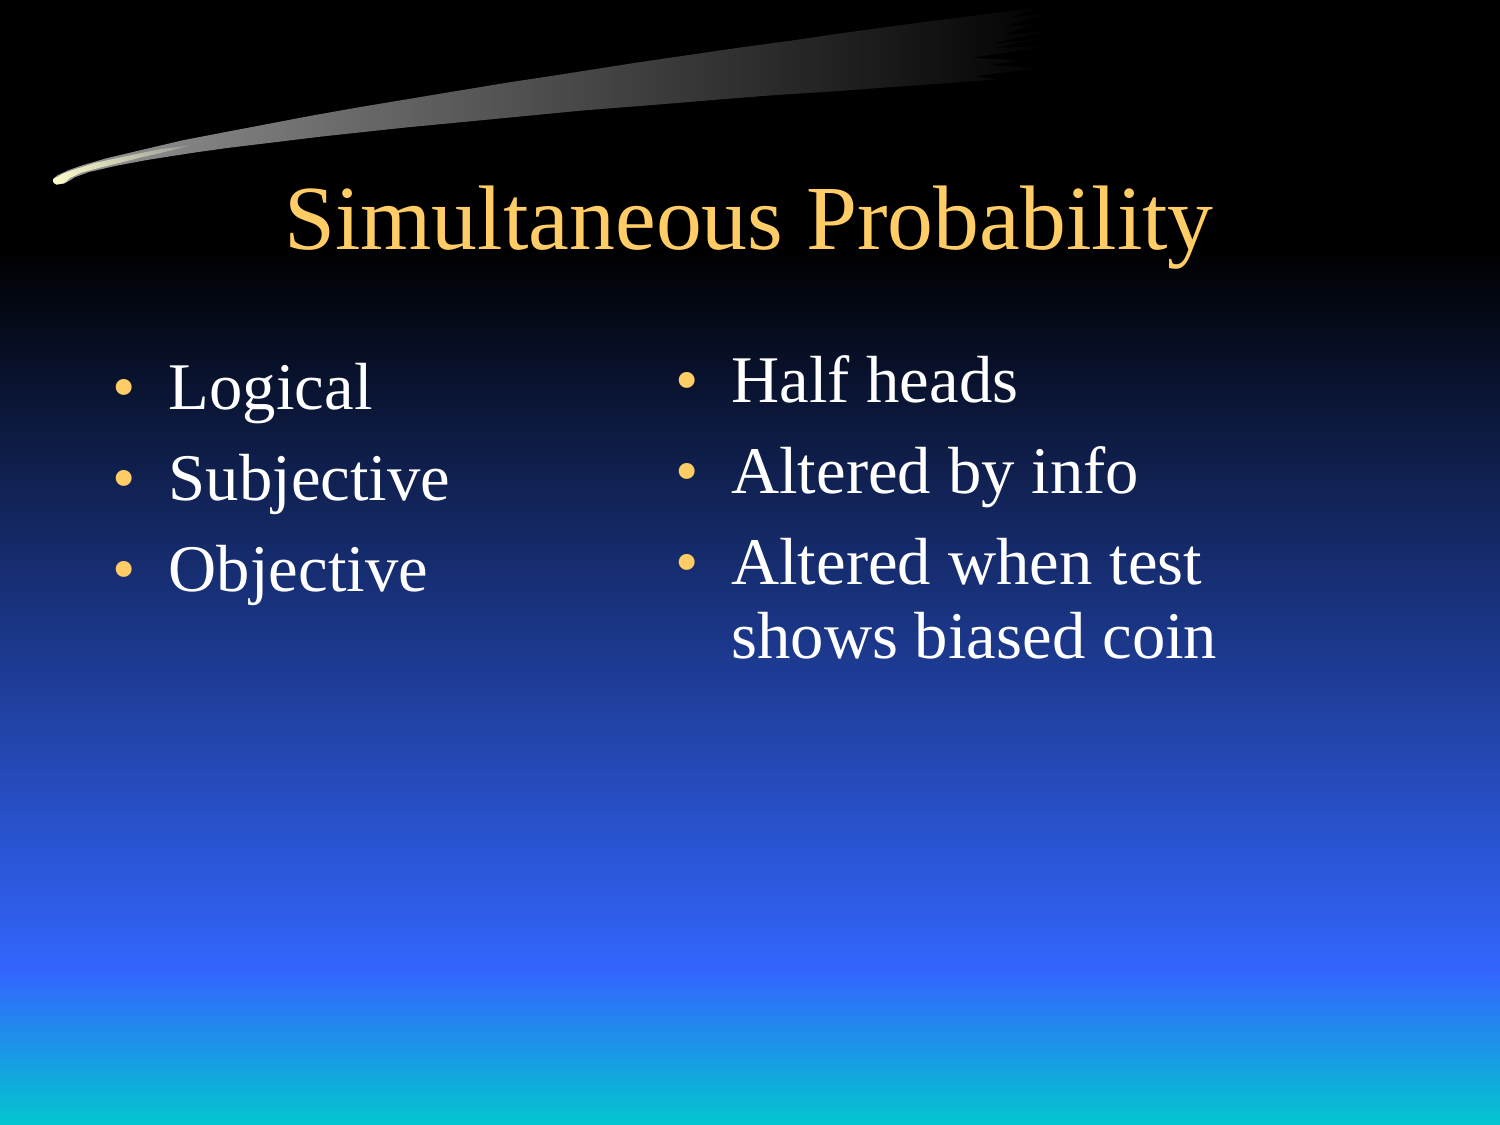

# Simultaneous Probability
Half heads
Altered by info
Altered when test shows biased coin
Logical
Subjective
Objective